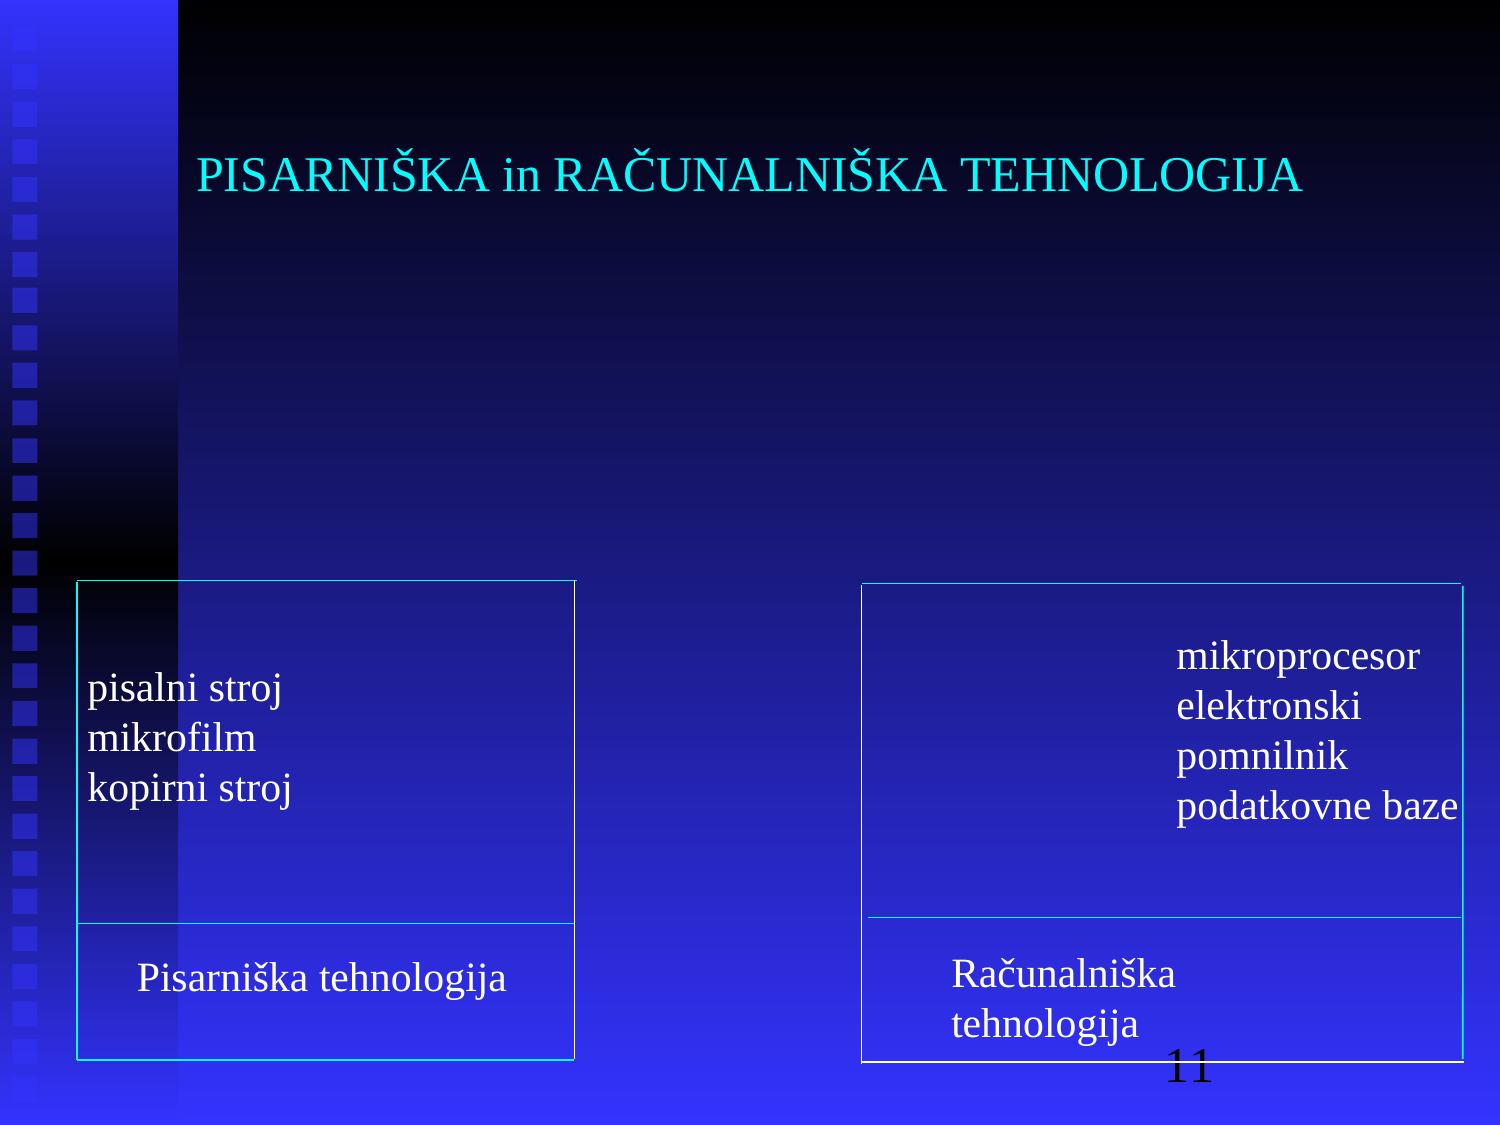

PISARNIŠKA in RAČUNALNIŠKA TEHNOLOGIJA
pisalni stroj
mikrofilm
kopirni stroj
Pisarniška tehnologija
mikroprocesor
elektronski pomnilnik
podatkovne baze
Računalniška tehnologija
11